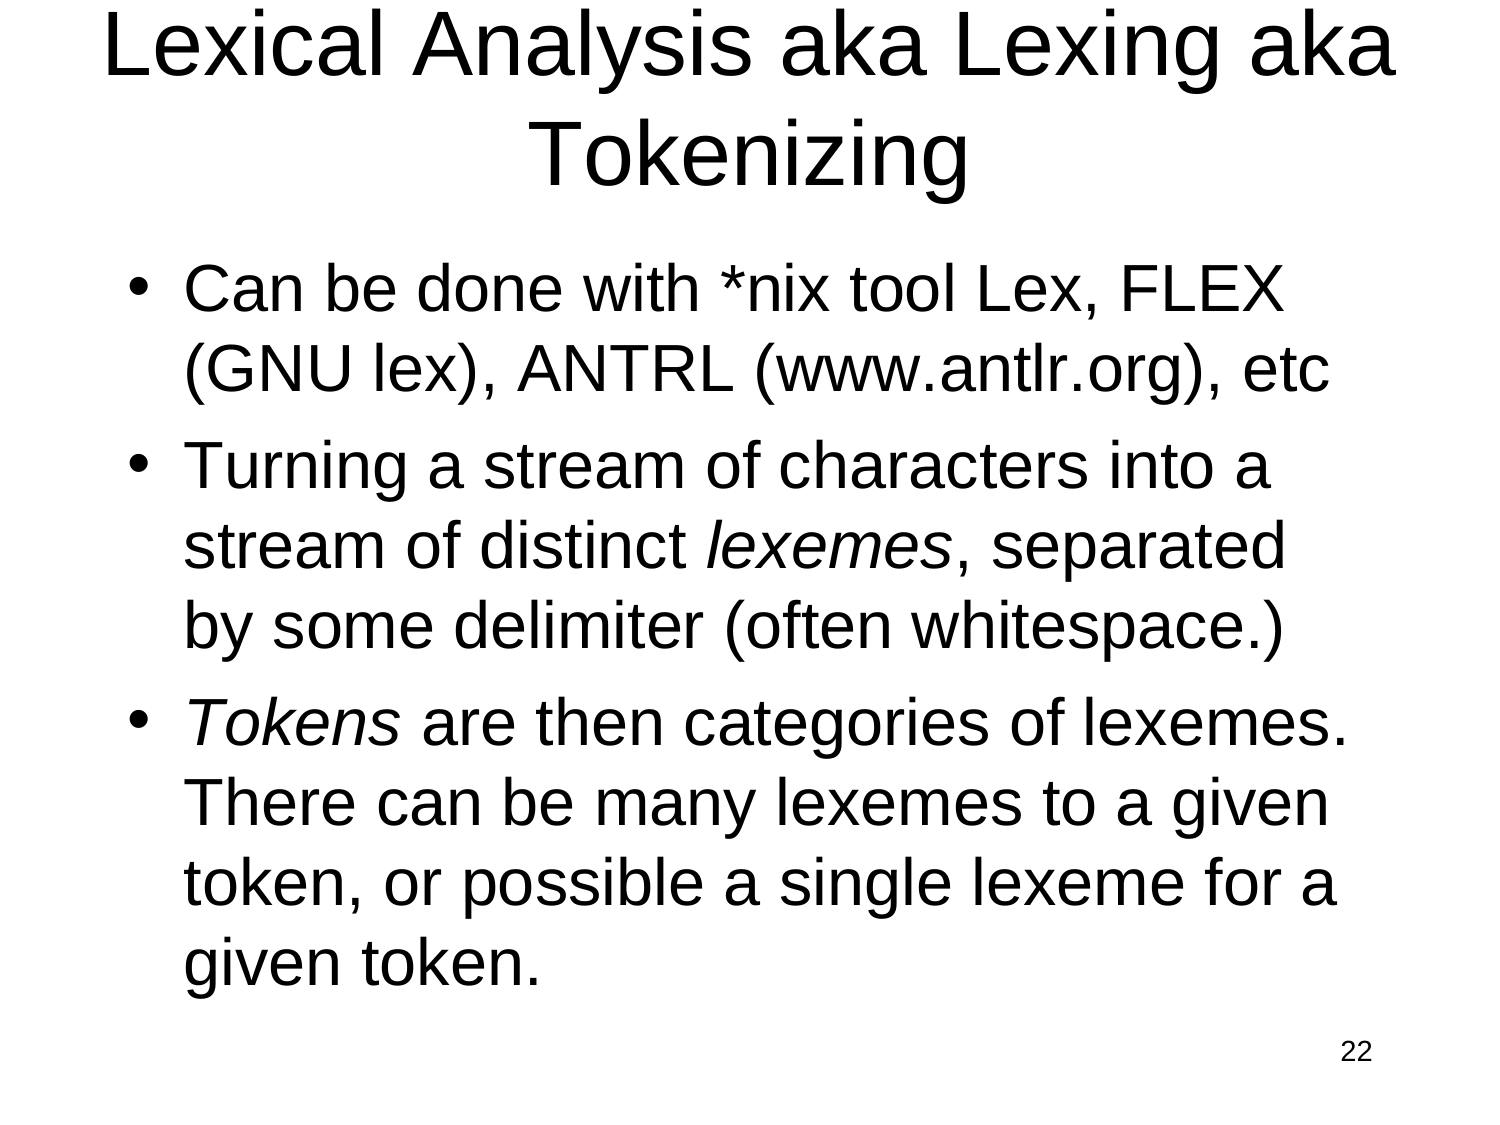

# Lexical Analysis aka Lexing aka Tokenizing
Can be done with *nix tool Lex, FLEX (GNU lex), ANTRL (www.antlr.org), etc
Turning a stream of characters into a stream of distinct lexemes, separated by some delimiter (often whitespace.)
Tokens are then categories of lexemes. There can be many lexemes to a given token, or possible a single lexeme for a given token.